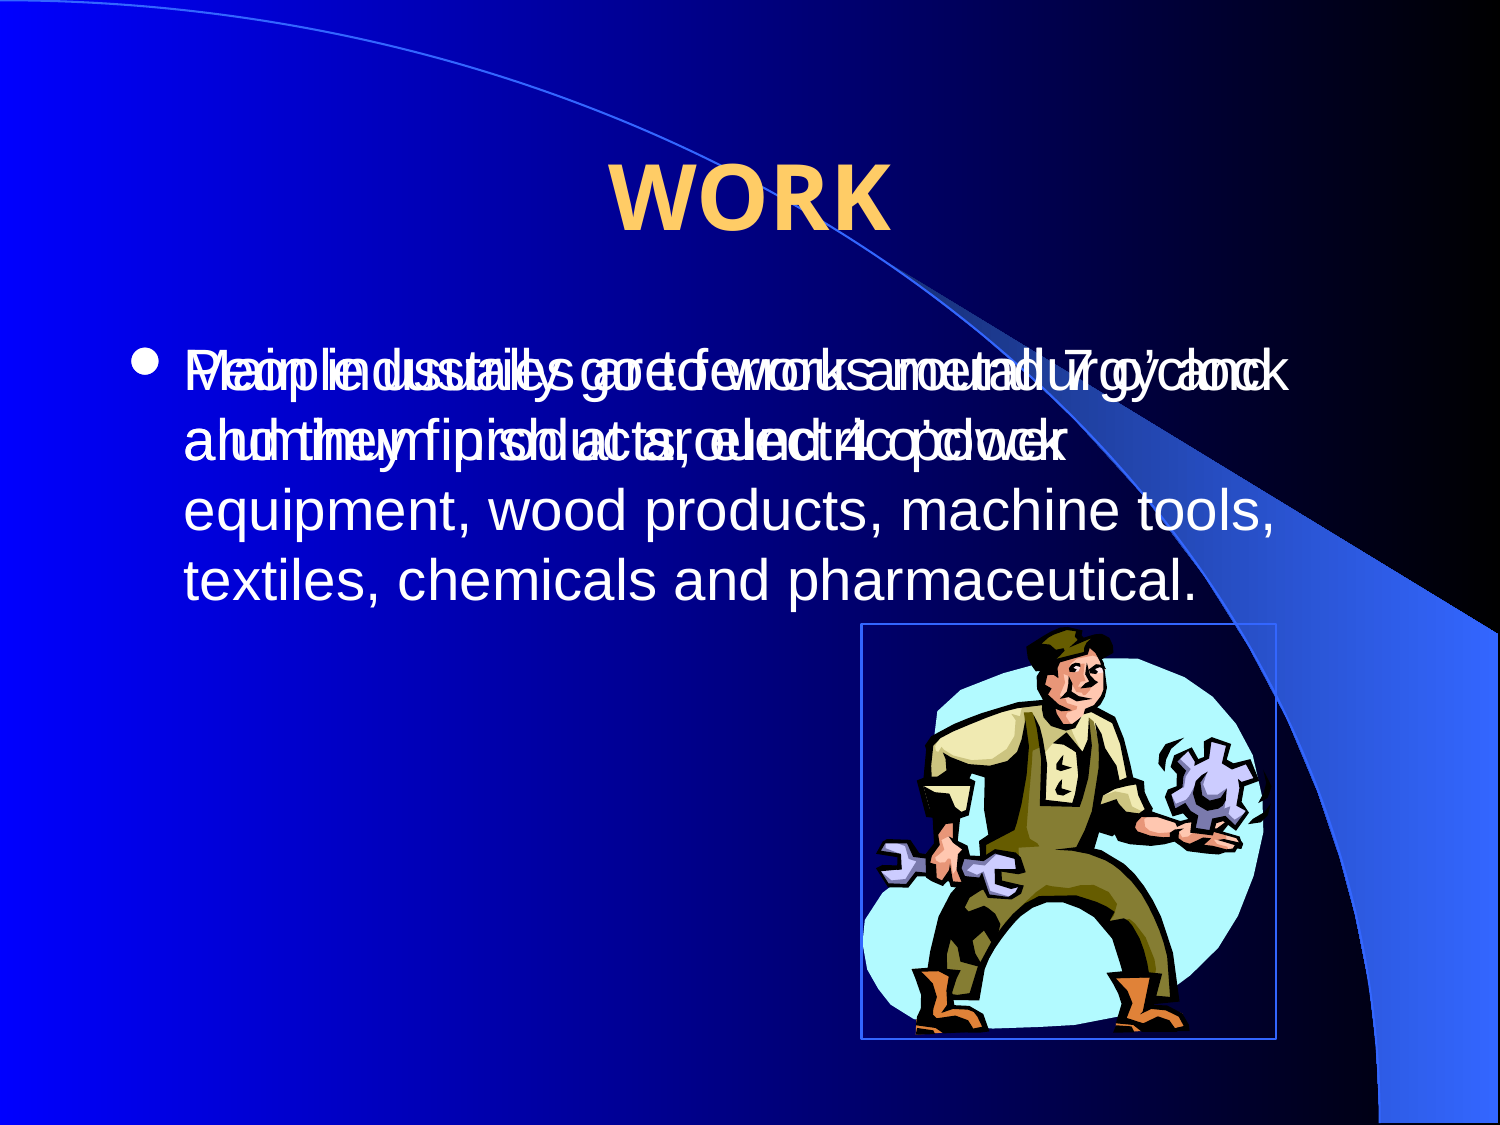

# WORK
Main industries are ferrous metallurgy and aluminum products, electric power equipment, wood products, machine tools, textiles, chemicals and pharmaceutical.
People usually go to work around 7 o’clock and they finish at around 4 o’clock